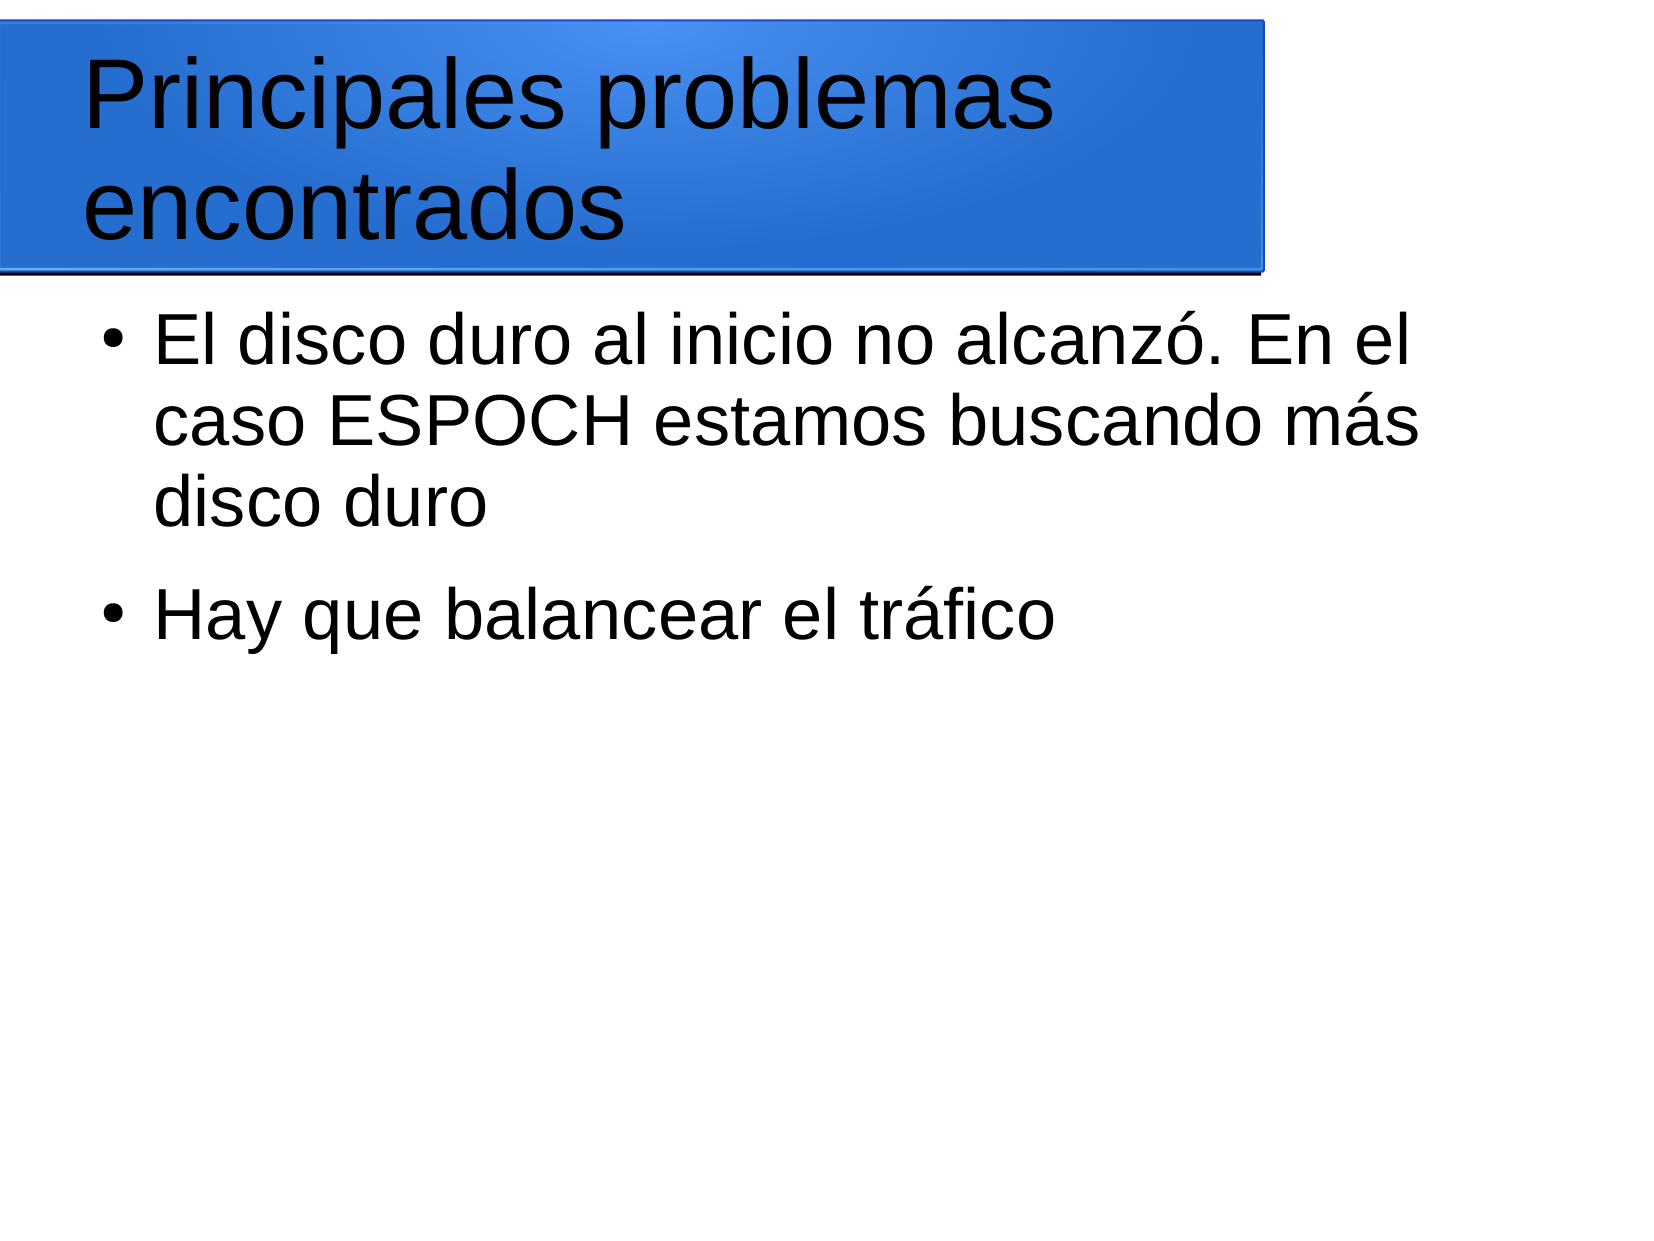

# Principales problemas encontrados
El disco duro al inicio no alcanzó. En el caso ESPOCH estamos buscando más disco duro
Hay que balancear el tráfico